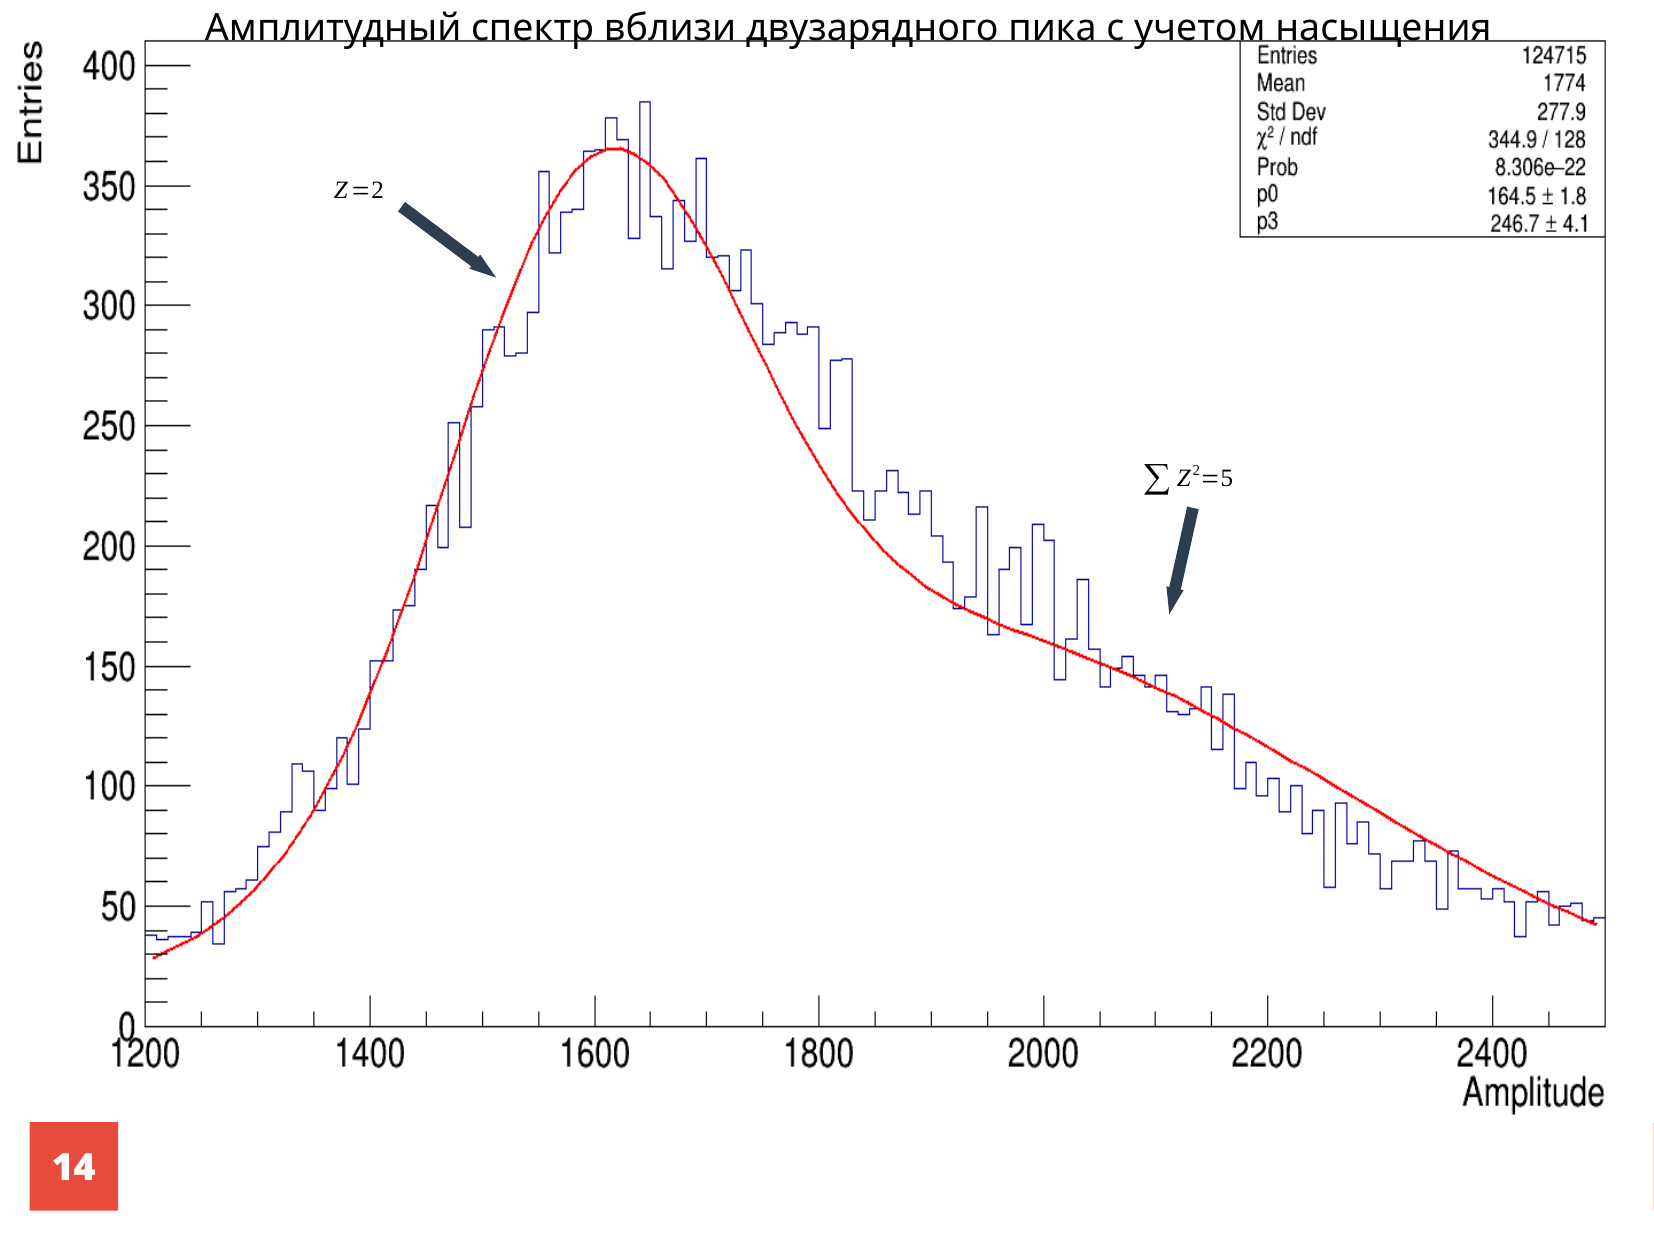

Амплитудный спектр вблизи двузарядного пика с учетом насыщения
# Сумма Z2=5 и Z=2
14